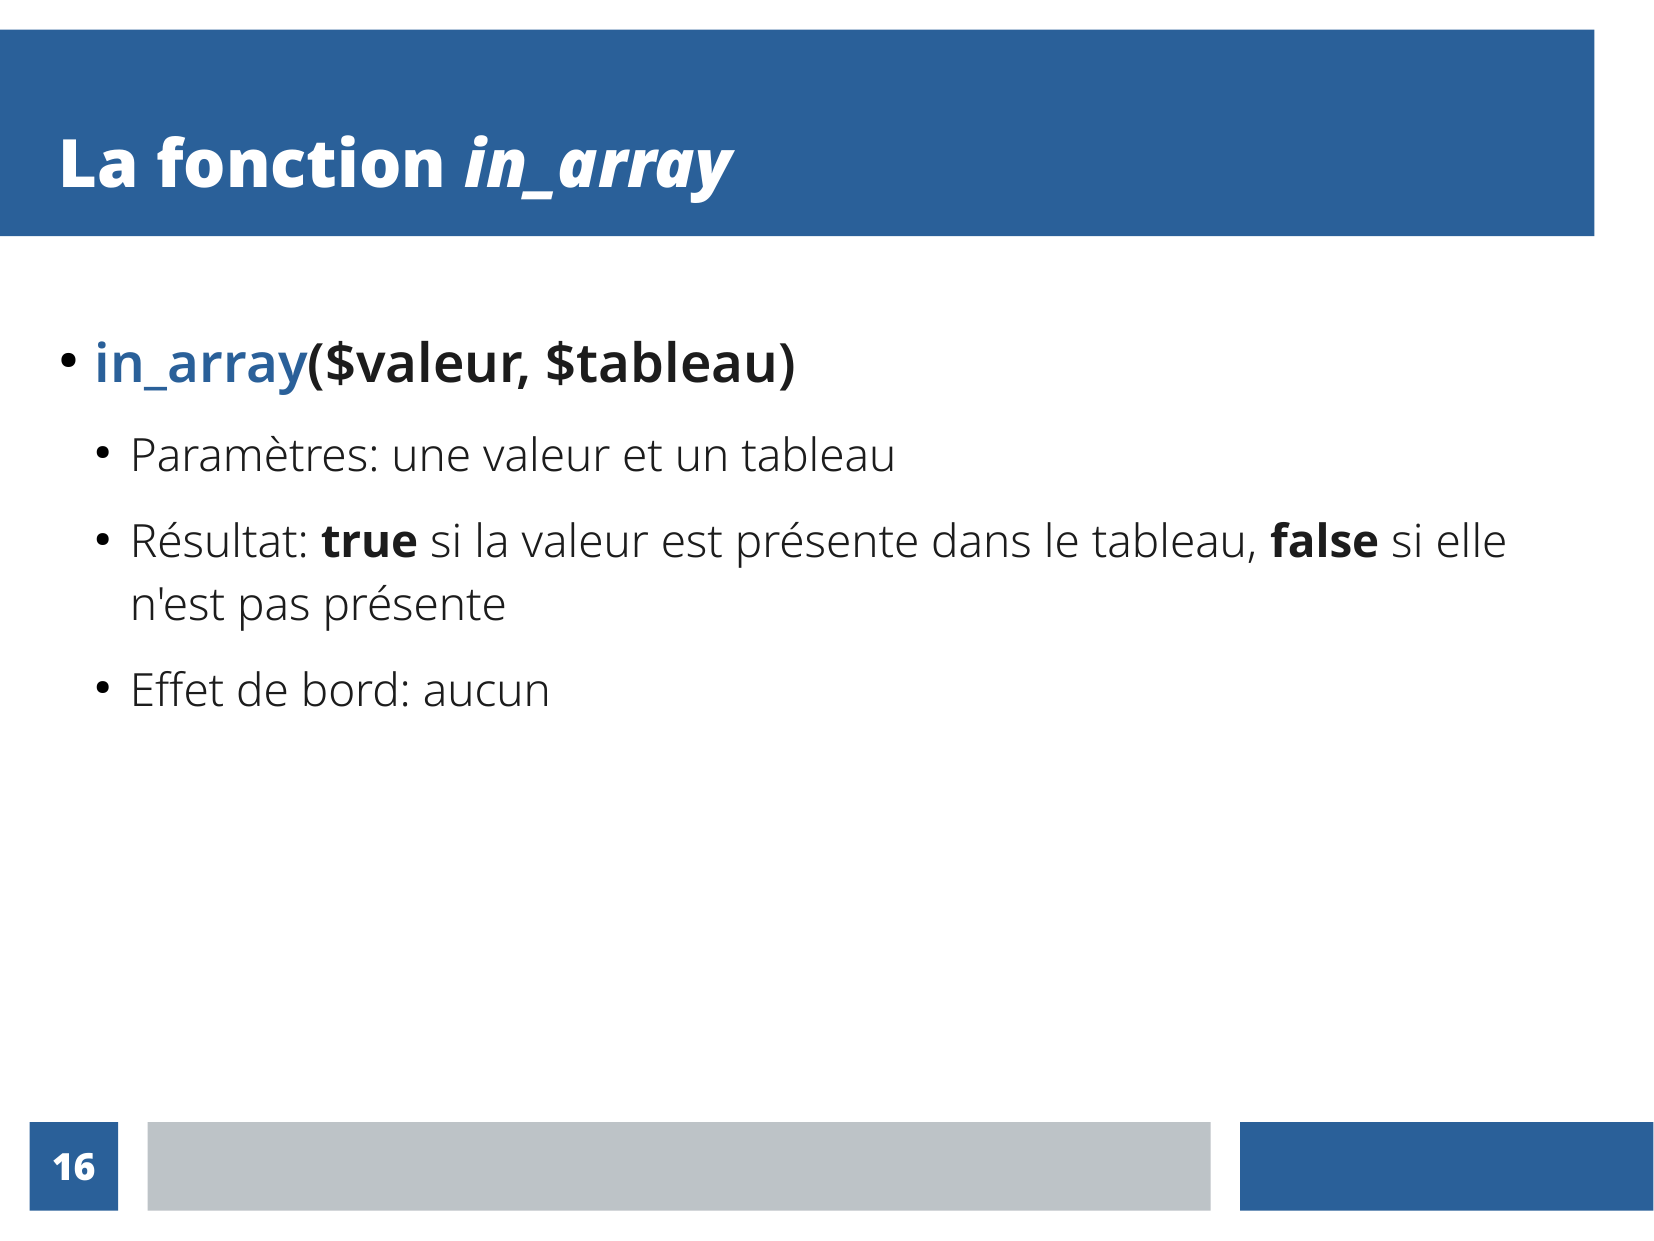

# La fonction in_array
in_array($valeur, $tableau)
Paramètres: une valeur et un tableau
Résultat: true si la valeur est présente dans le tableau, false si elle n'est pas présente
Effet de bord: aucun
16